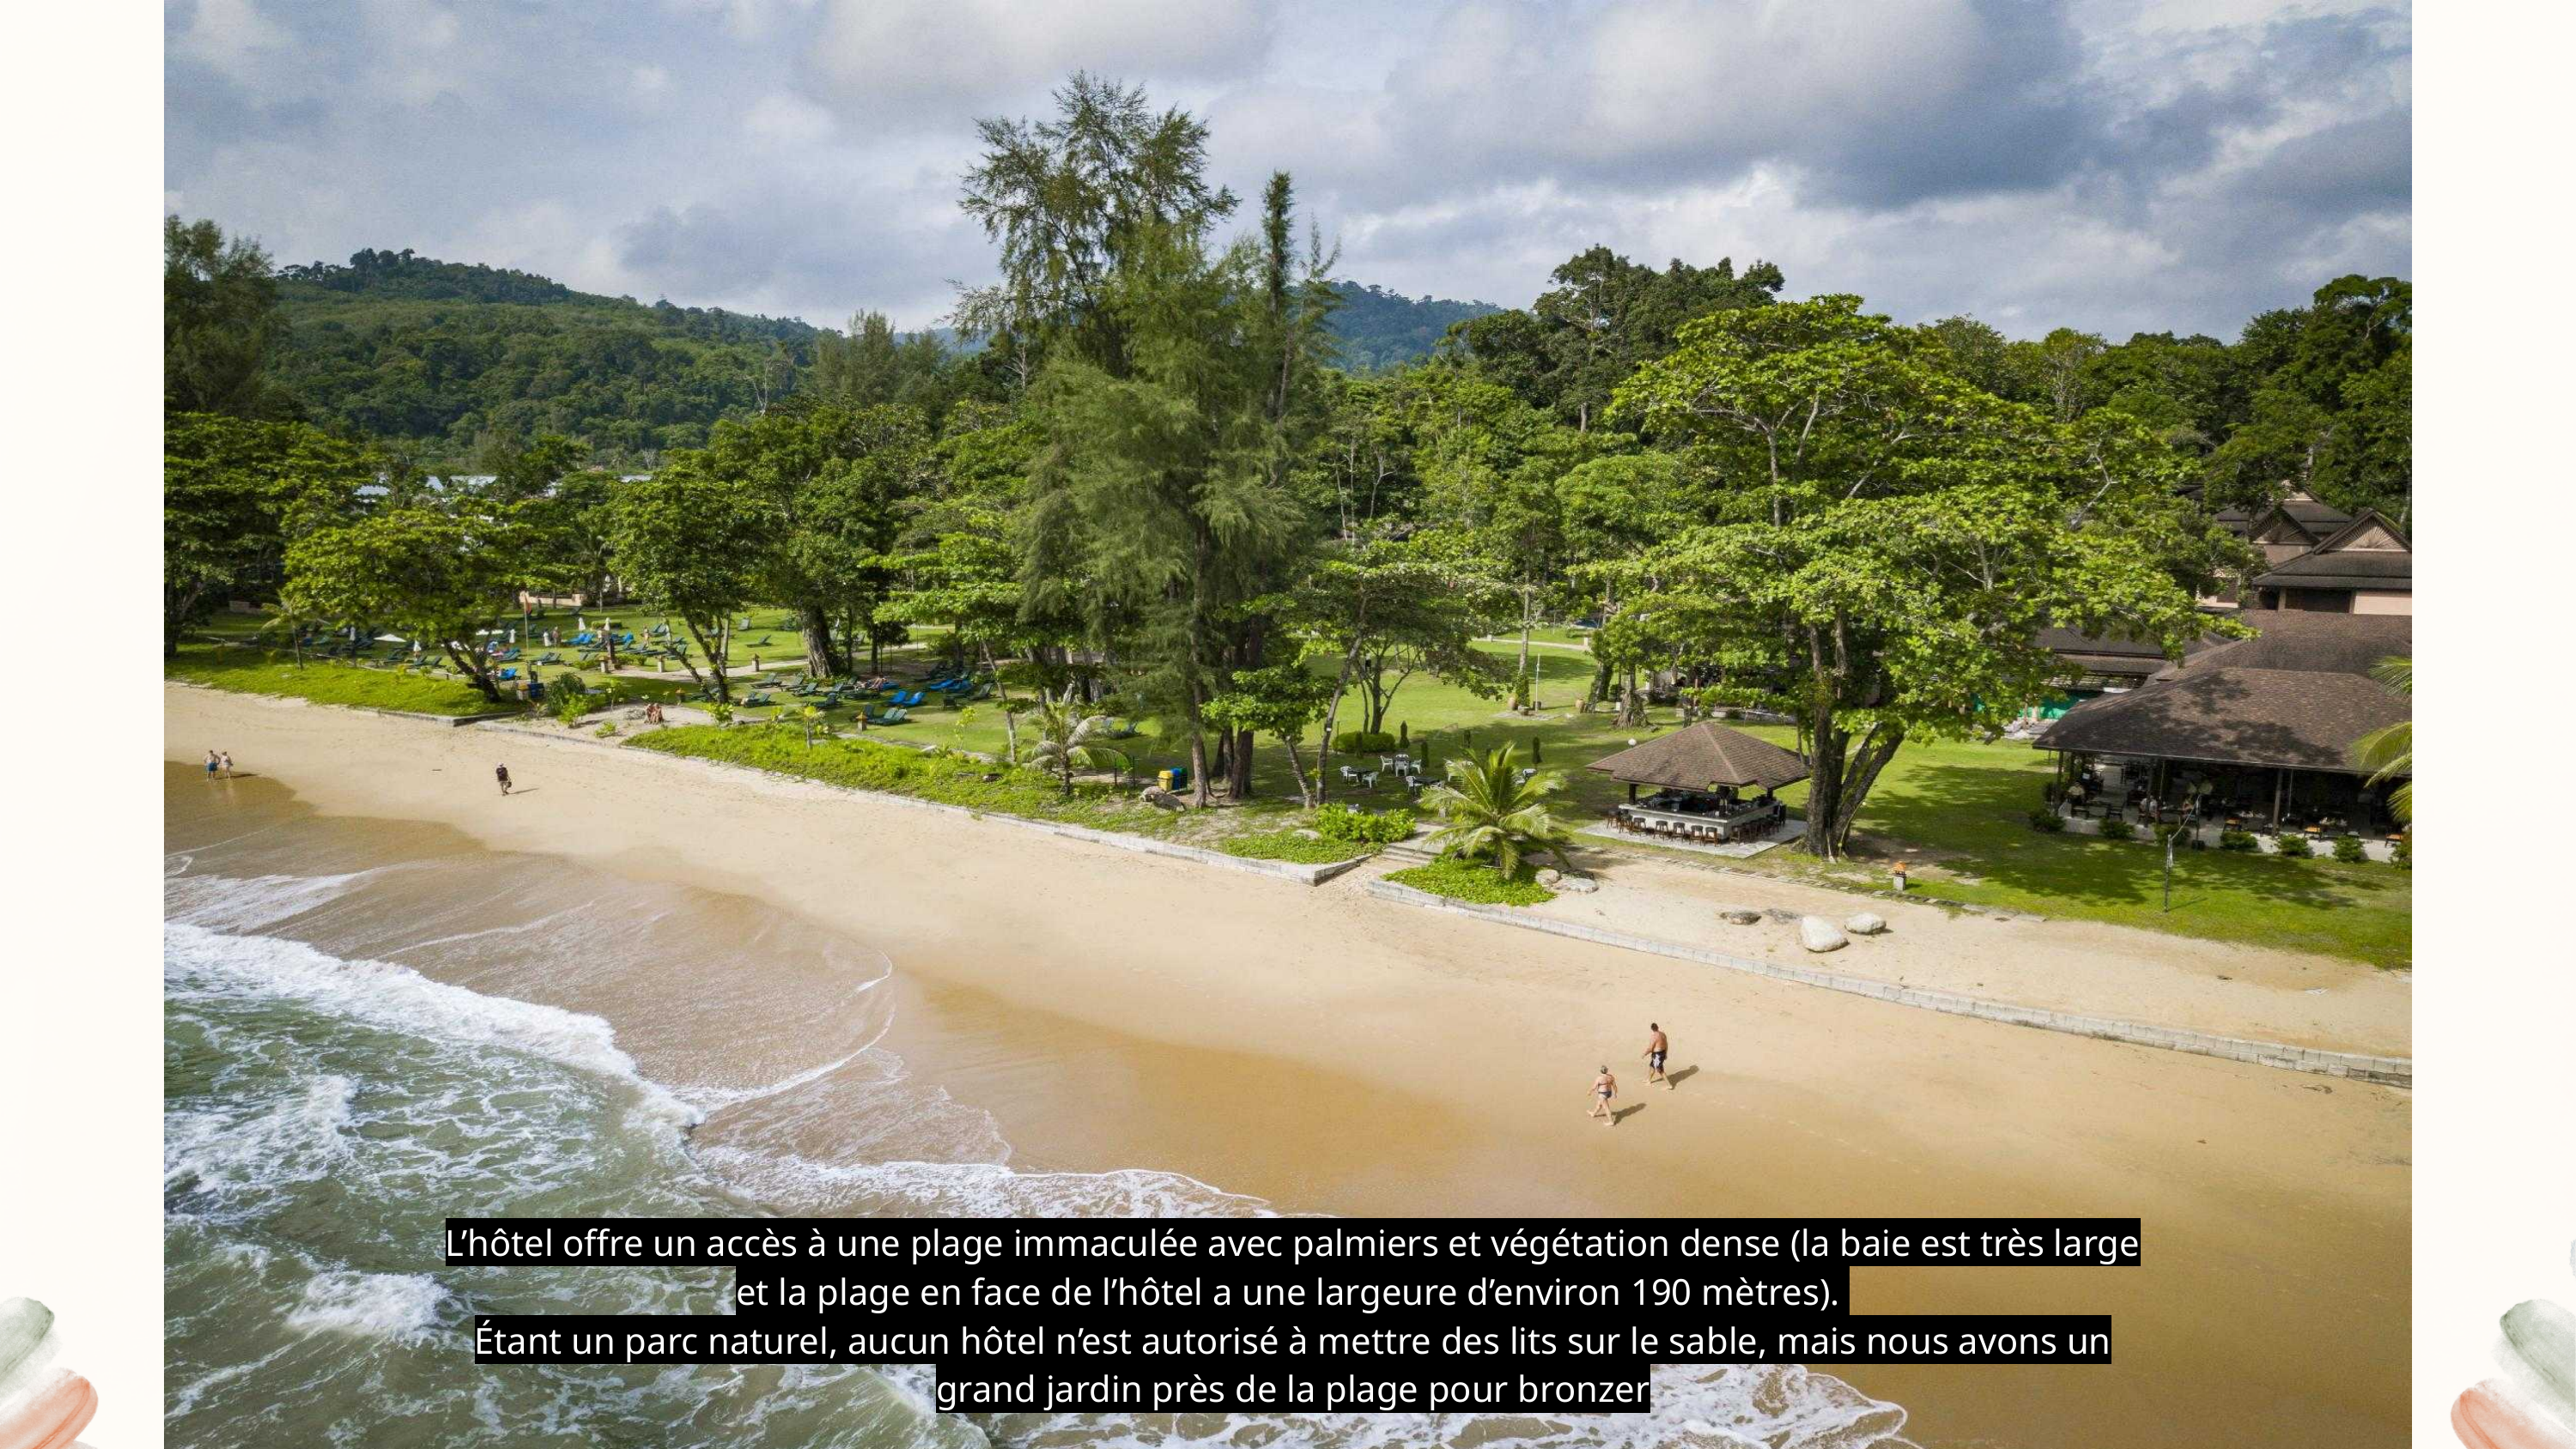

L’hôtel offre un accès à une plage immaculée avec palmiers et végétation dense (la baie est très large et la plage en face de l’hôtel a une largeure d’environ 190 mètres).
Étant un parc naturel, aucun hôtel n’est autorisé à mettre des lits sur le sable, mais nous avons un grand jardin près de la plage pour bronzer